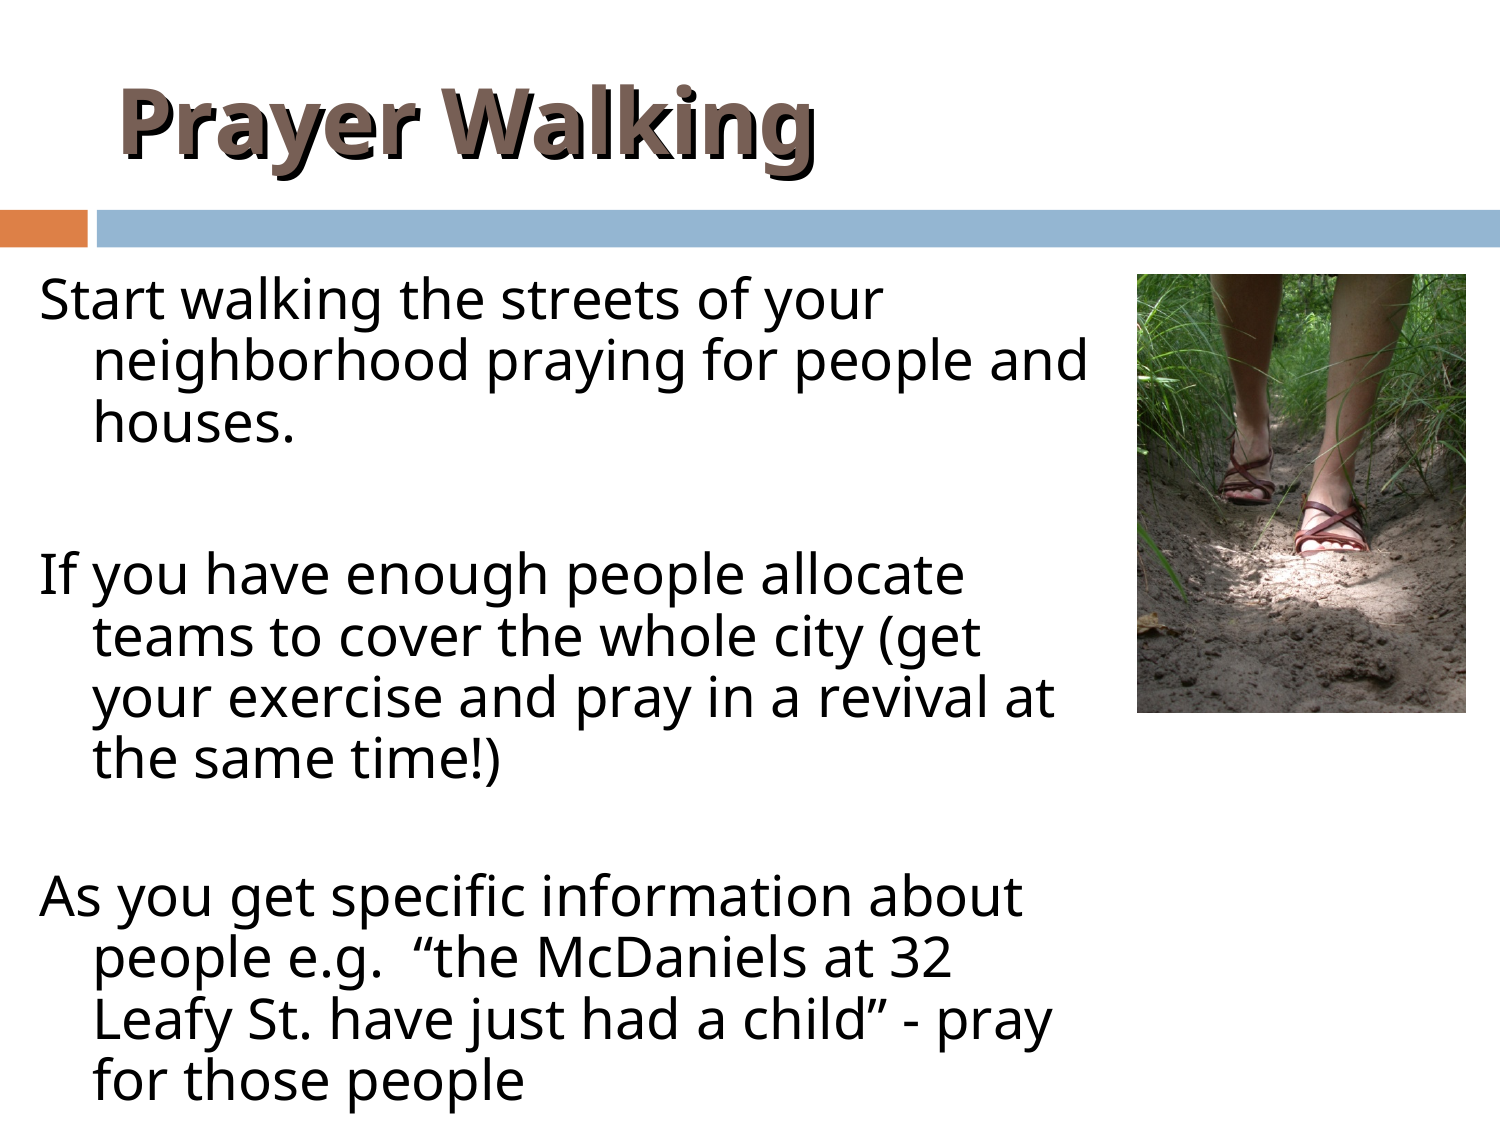

# Prayer Walking
Start walking the streets of your neighborhood praying for people and houses.
If you have enough people allocate teams to cover the whole city (get your exercise and pray in a revival at the same time!)
As you get specific information about people e.g. “the McDaniels at 32 Leafy St. have just had a child” - pray for those people
Generally within three months the evangelistic harvest will greatly increase